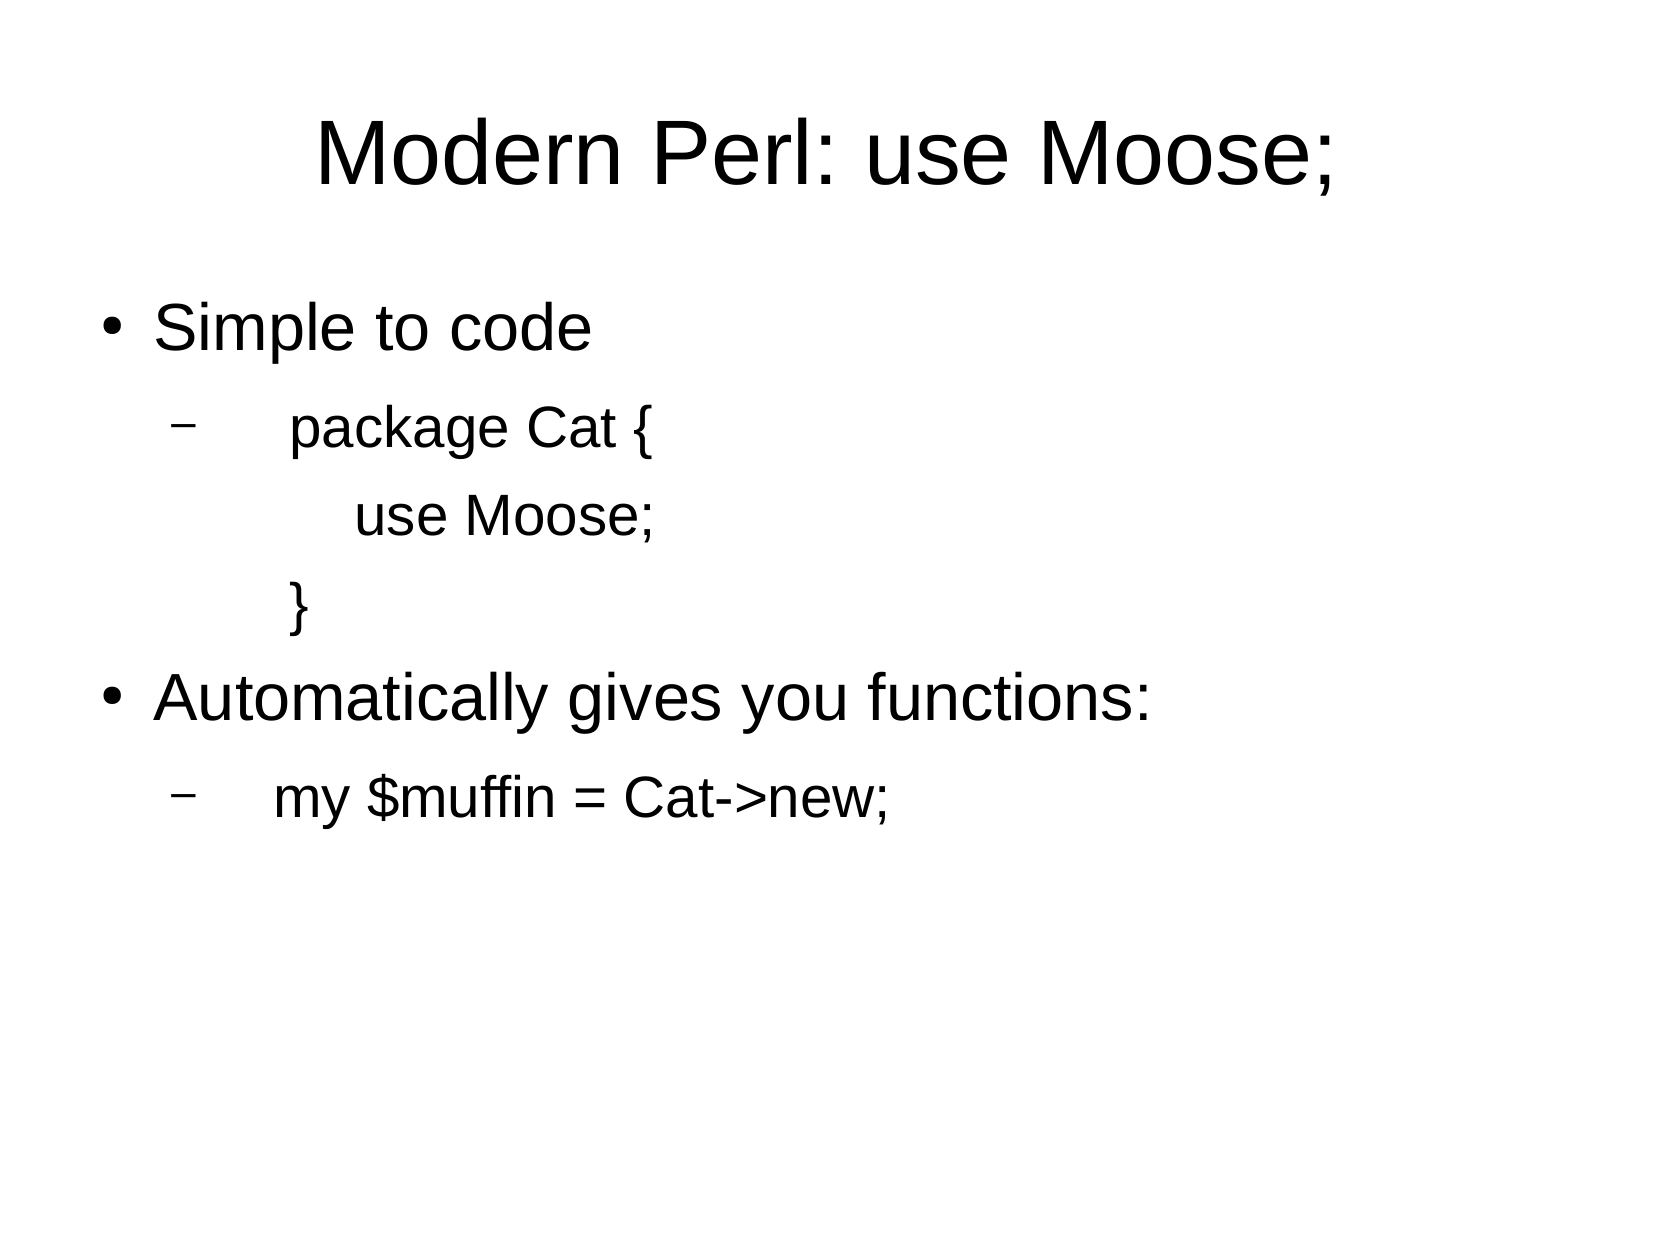

# Modern Perl: use Moose;
Simple to code
 package Cat {
 use Moose;
 }
Automatically gives you functions:
 my $muffin = Cat->new;